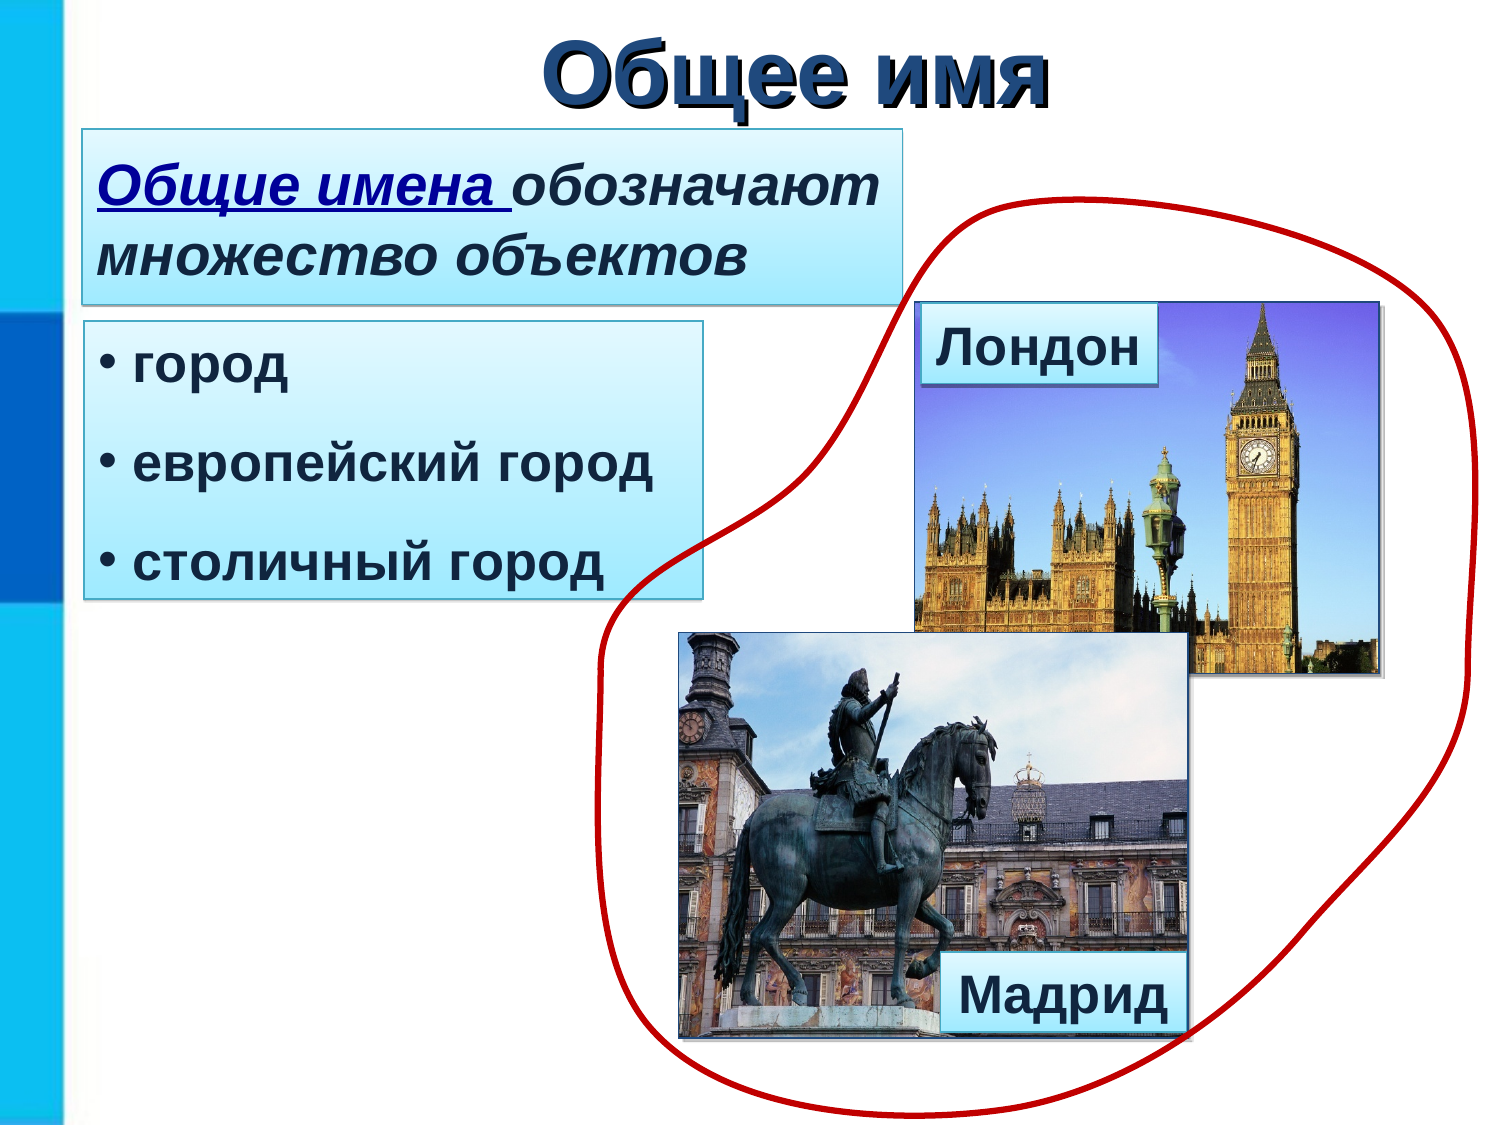

Общее имя
# Общие имена обозначают множество объектов
Лондон
 город
 европейский город
 столичный город
Мадрид